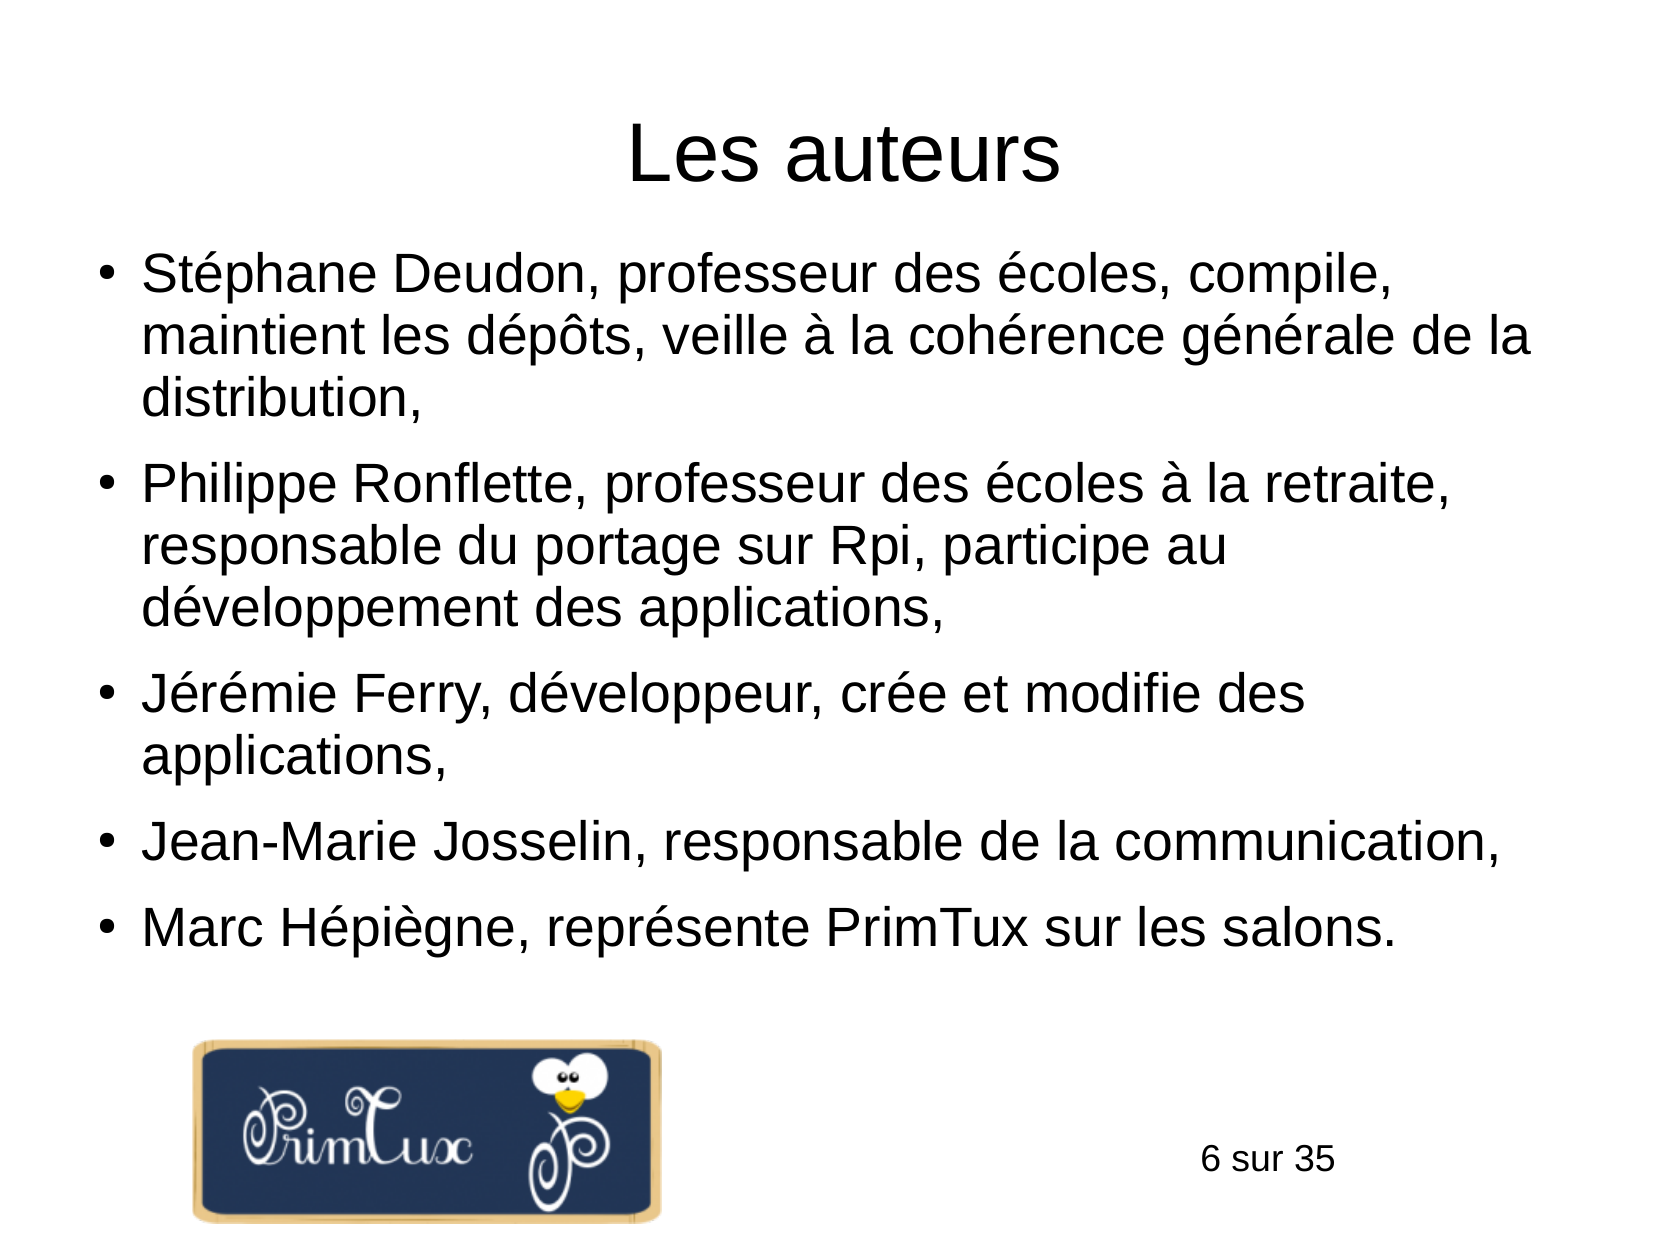

# Les auteurs
Stéphane Deudon, professeur des écoles, compile, maintient les dépôts, veille à la cohérence générale de la distribution,
Philippe Ronflette, professeur des écoles à la retraite, responsable du portage sur Rpi, participe au développement des applications,
Jérémie Ferry, développeur, crée et modifie des applications,
Jean-Marie Josselin, responsable de la communication,
Marc Hépiègne, représente PrimTux sur les salons.